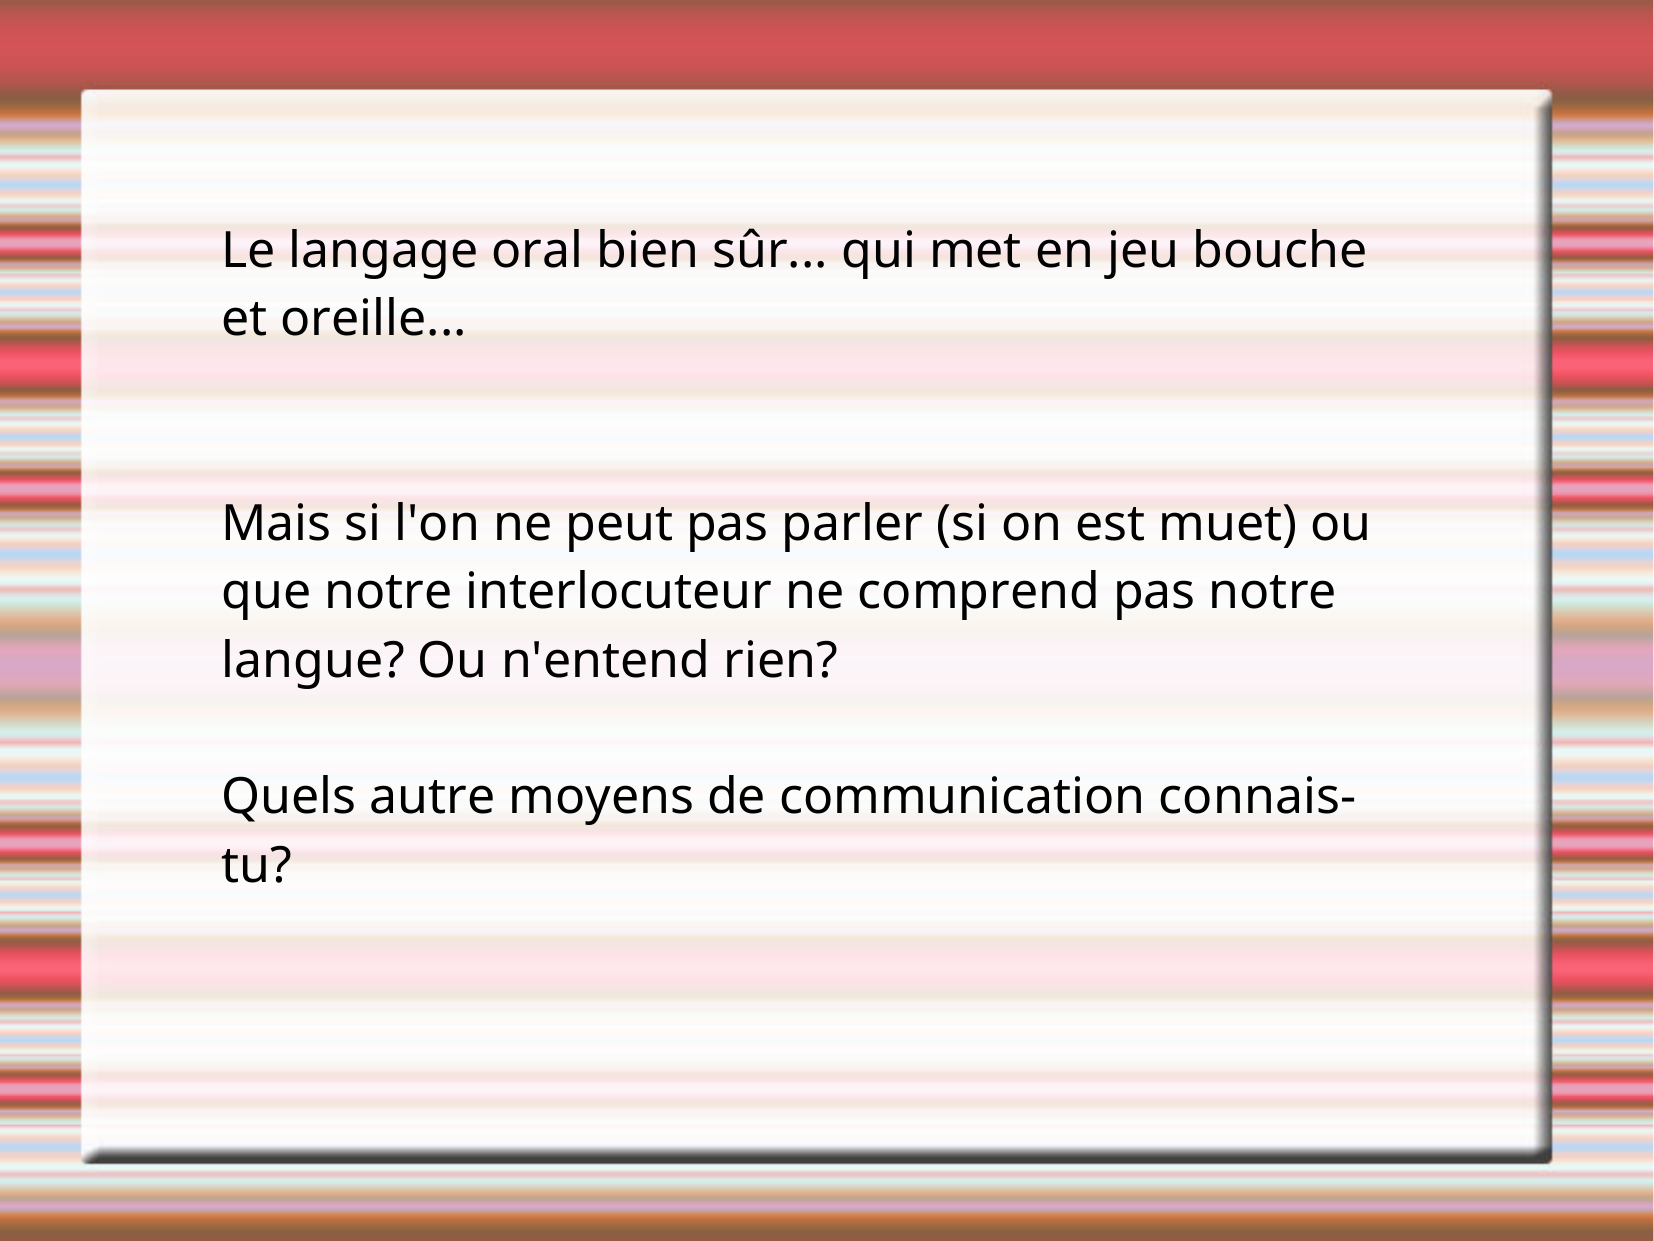

Le langage oral bien sûr... qui met en jeu bouche et oreille...
Mais si l'on ne peut pas parler (si on est muet) ou que notre interlocuteur ne comprend pas notre langue? Ou n'entend rien?
Quels autre moyens de communication connais-tu?